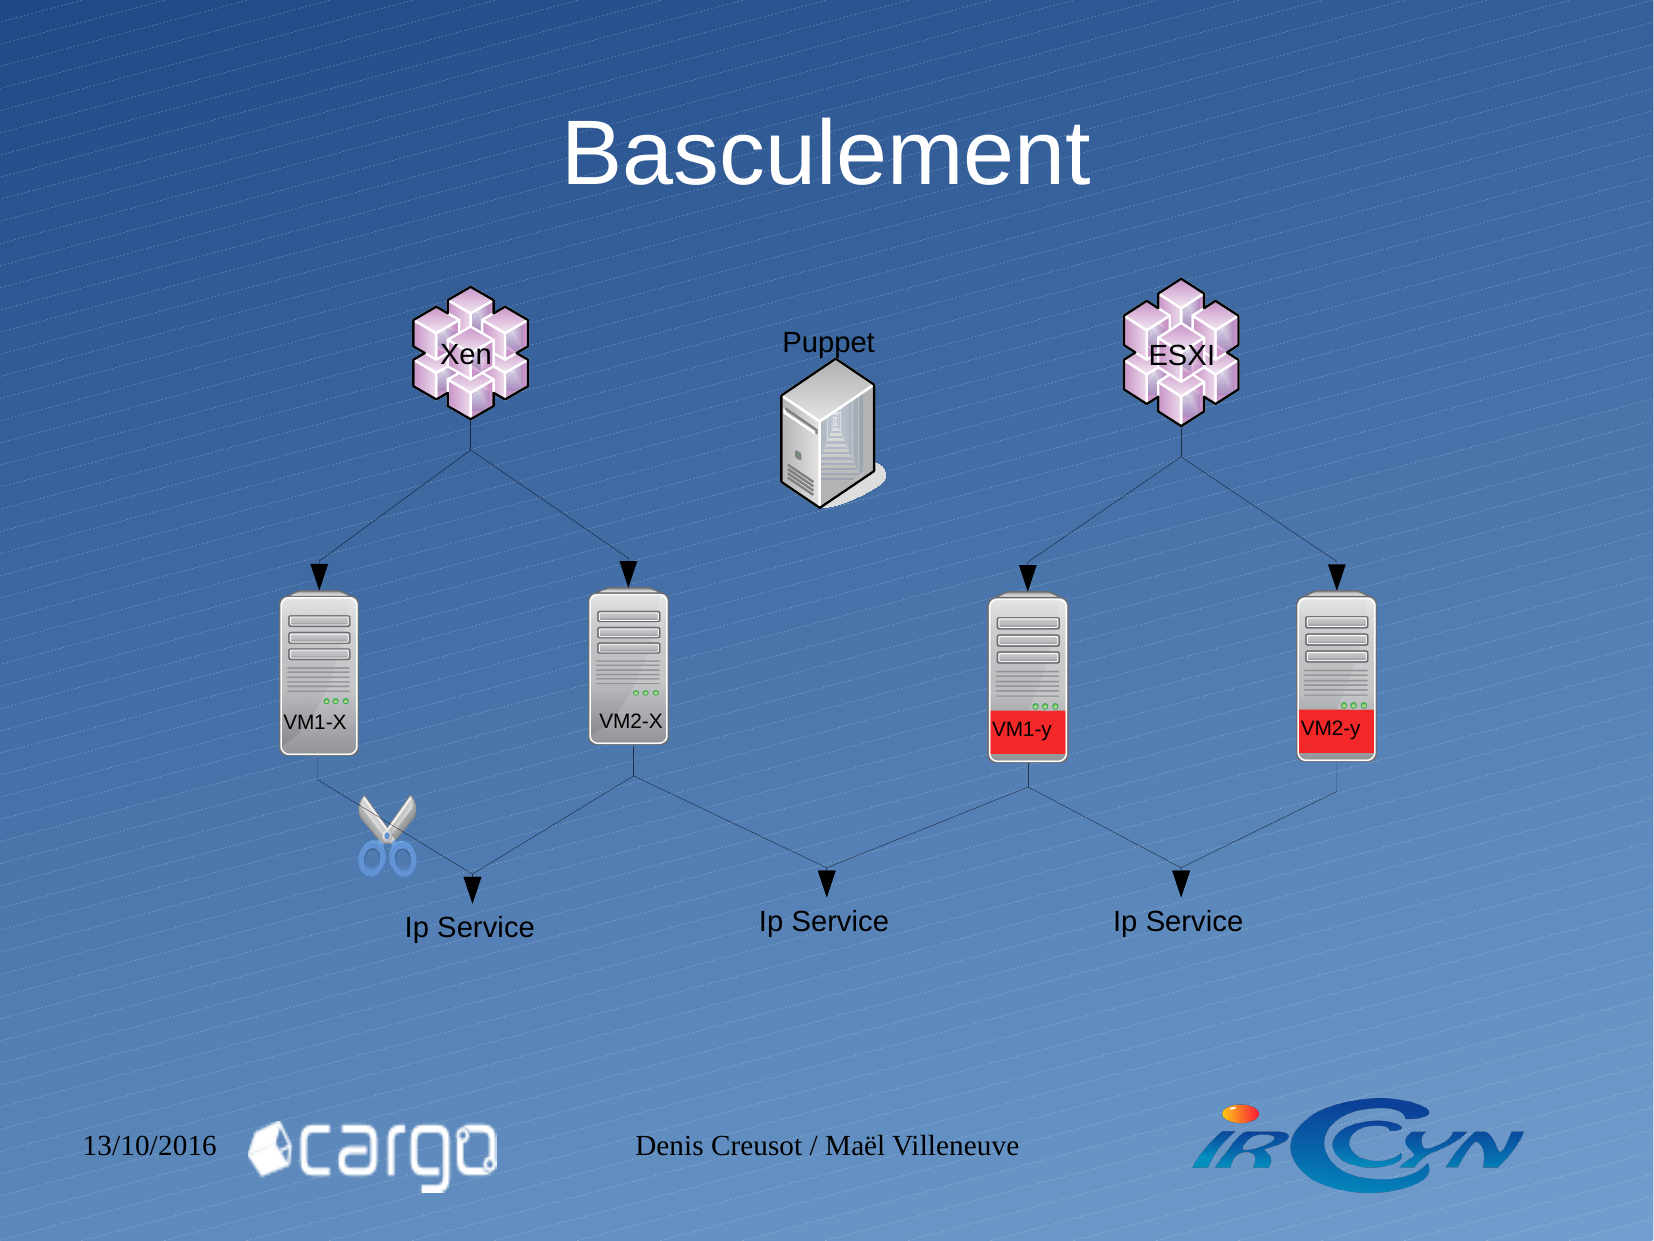

# Basculement
ESXI
Puppet
Xen
VM1-X
VM2-X
VM2-y
VM1-y
Ip Service
Ip Service
Ip Service
13/10/2016
Denis Creusot / Maël Villeneuve